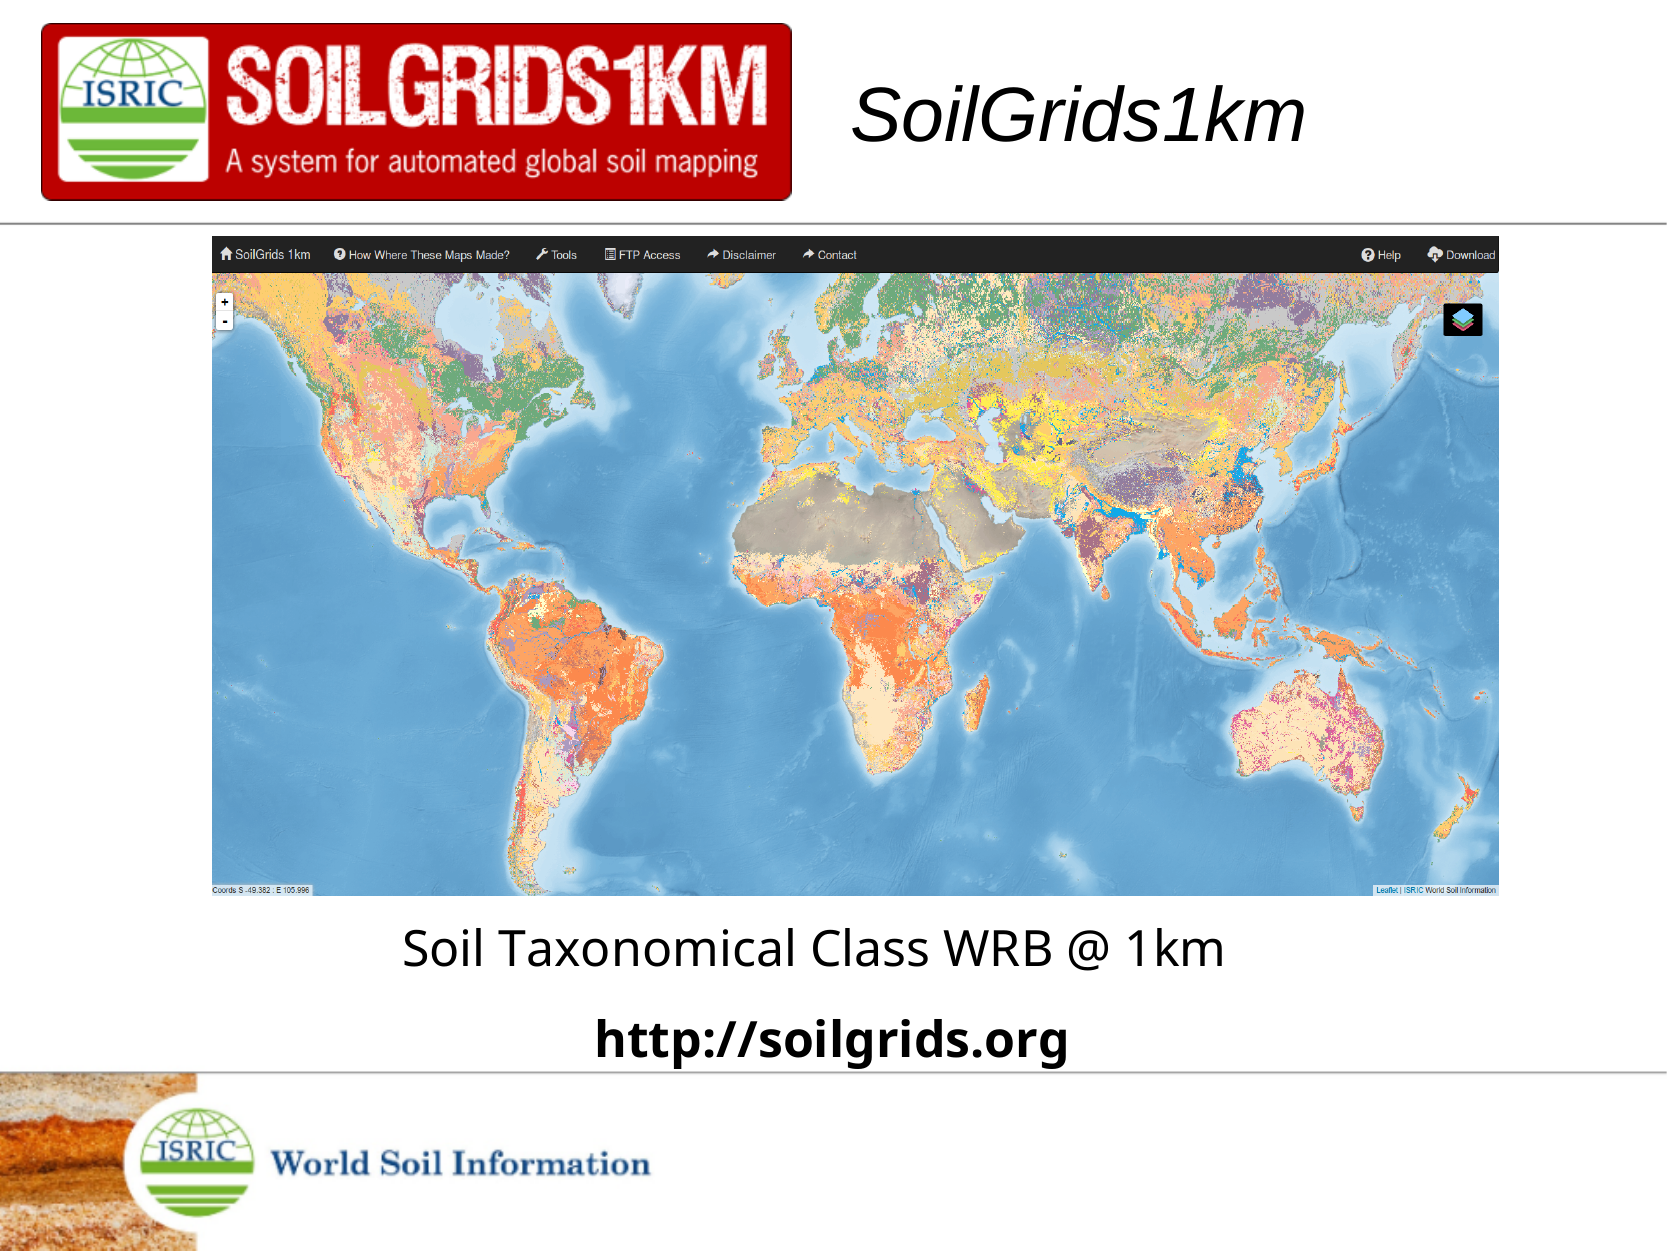

SoilGrids1km
Soil Taxonomical Class WRB @ 1km
http://soilgrids.org
#